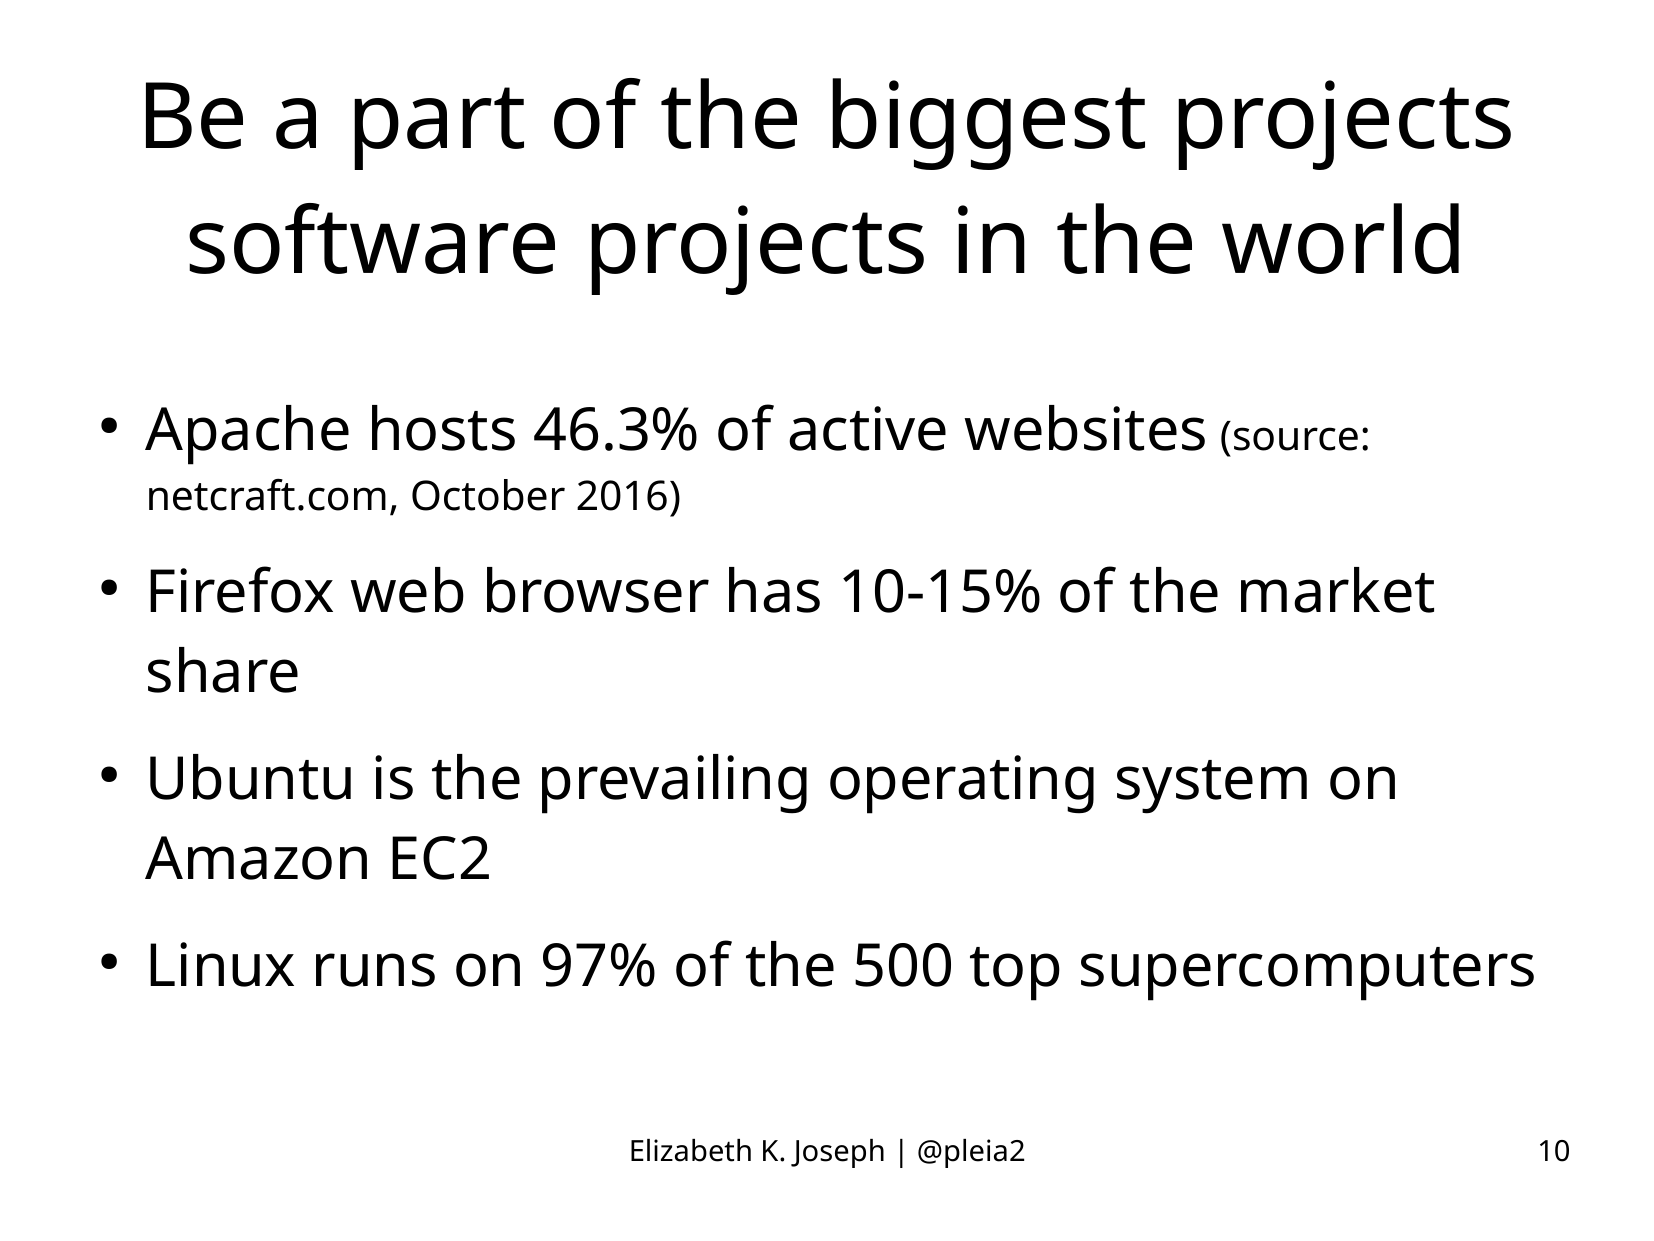

# Be a part of the biggest projects software projects in the world
Apache hosts 46.3% of active websites (source: netcraft.com, October 2016)
Firefox web browser has 10-15% of the market share
Ubuntu is the prevailing operating system on Amazon EC2
Linux runs on 97% of the 500 top supercomputers
Elizabeth K. Joseph | @pleia2
10